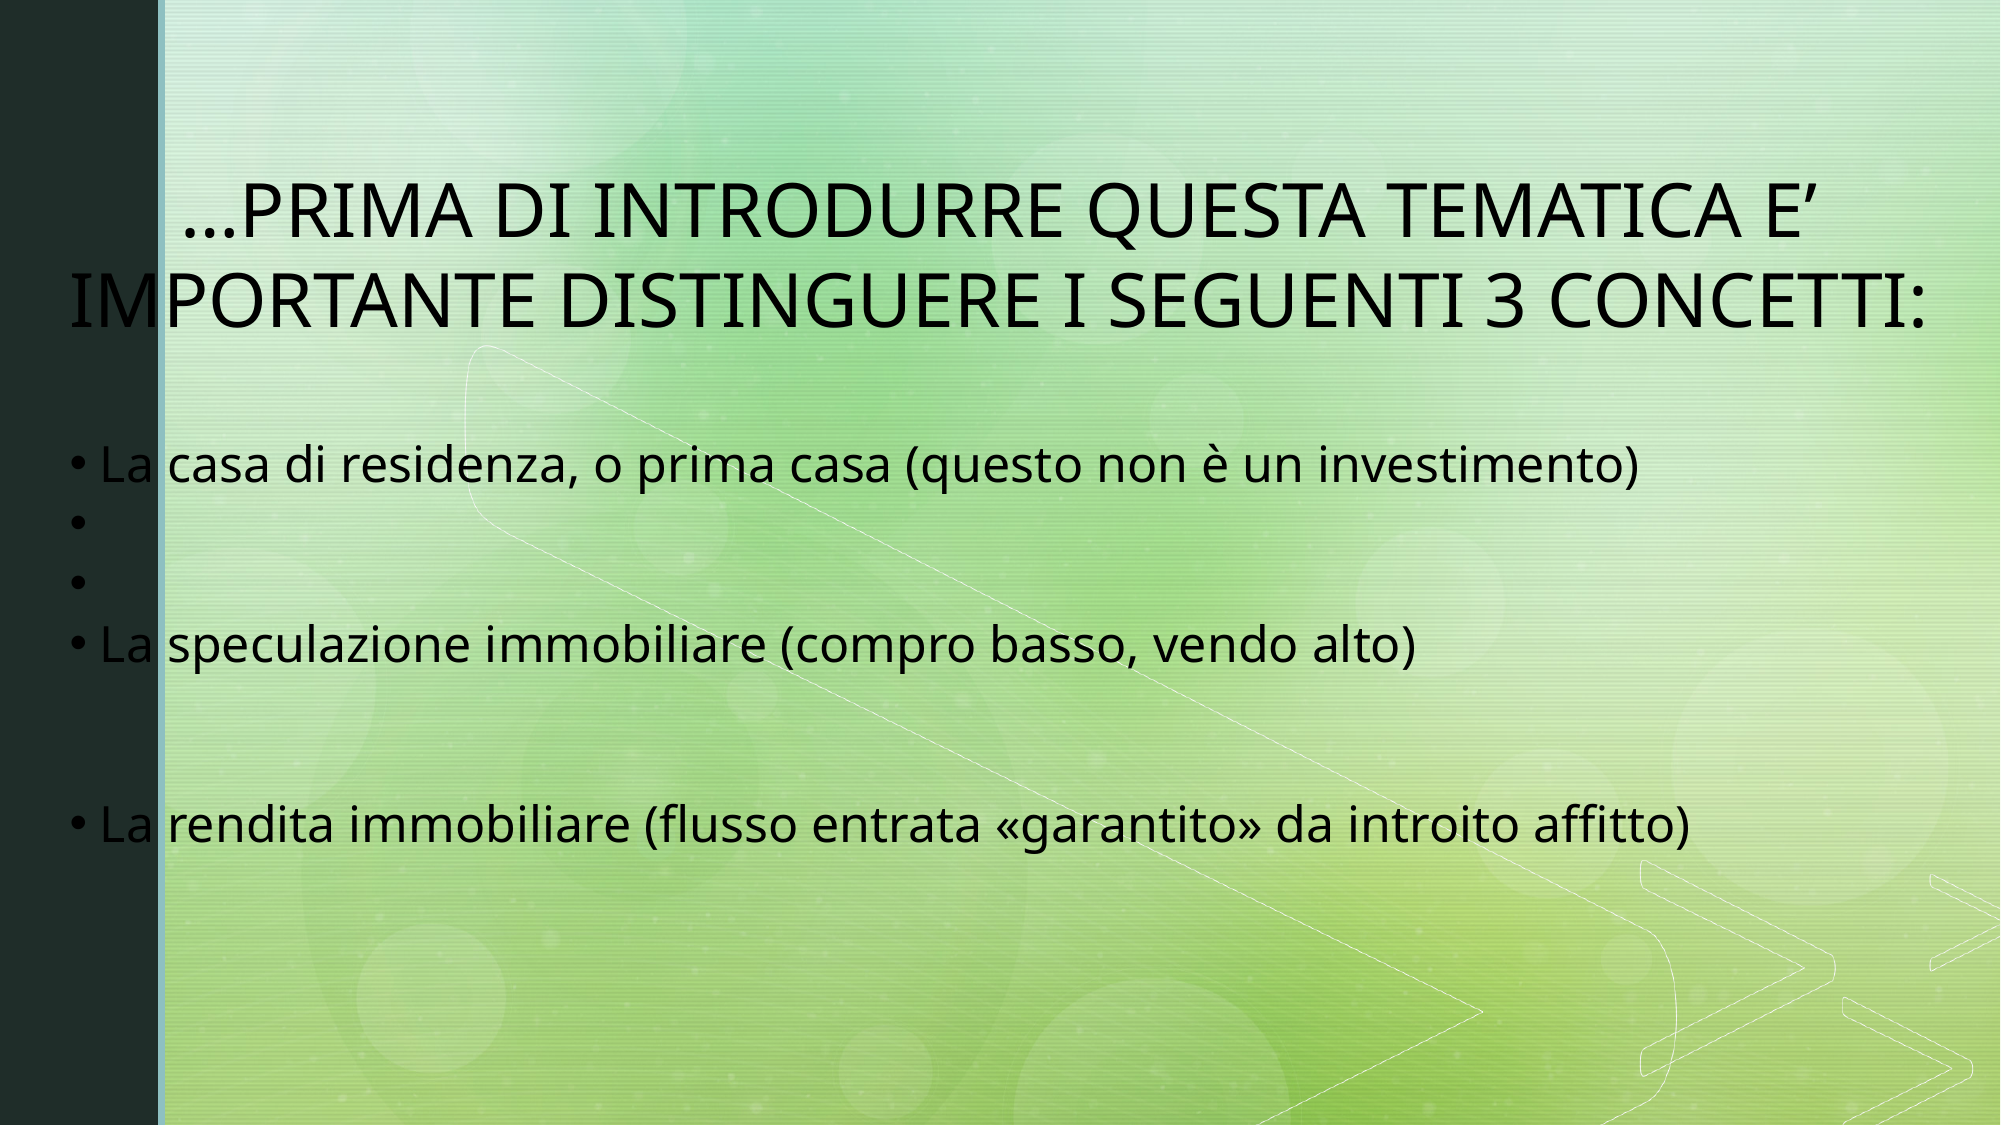

…PRIMA DI INTRODURRE QUESTA TEMATICA E’ IMPORTANTE DISTINGUERE I SEGUENTI 3 CONCETTI:
 La casa di residenza, o prima casa (questo non è un investimento)
 La speculazione immobiliare (compro basso, vendo alto)
 La rendita immobiliare (flusso entrata «garantito» da introito affitto)